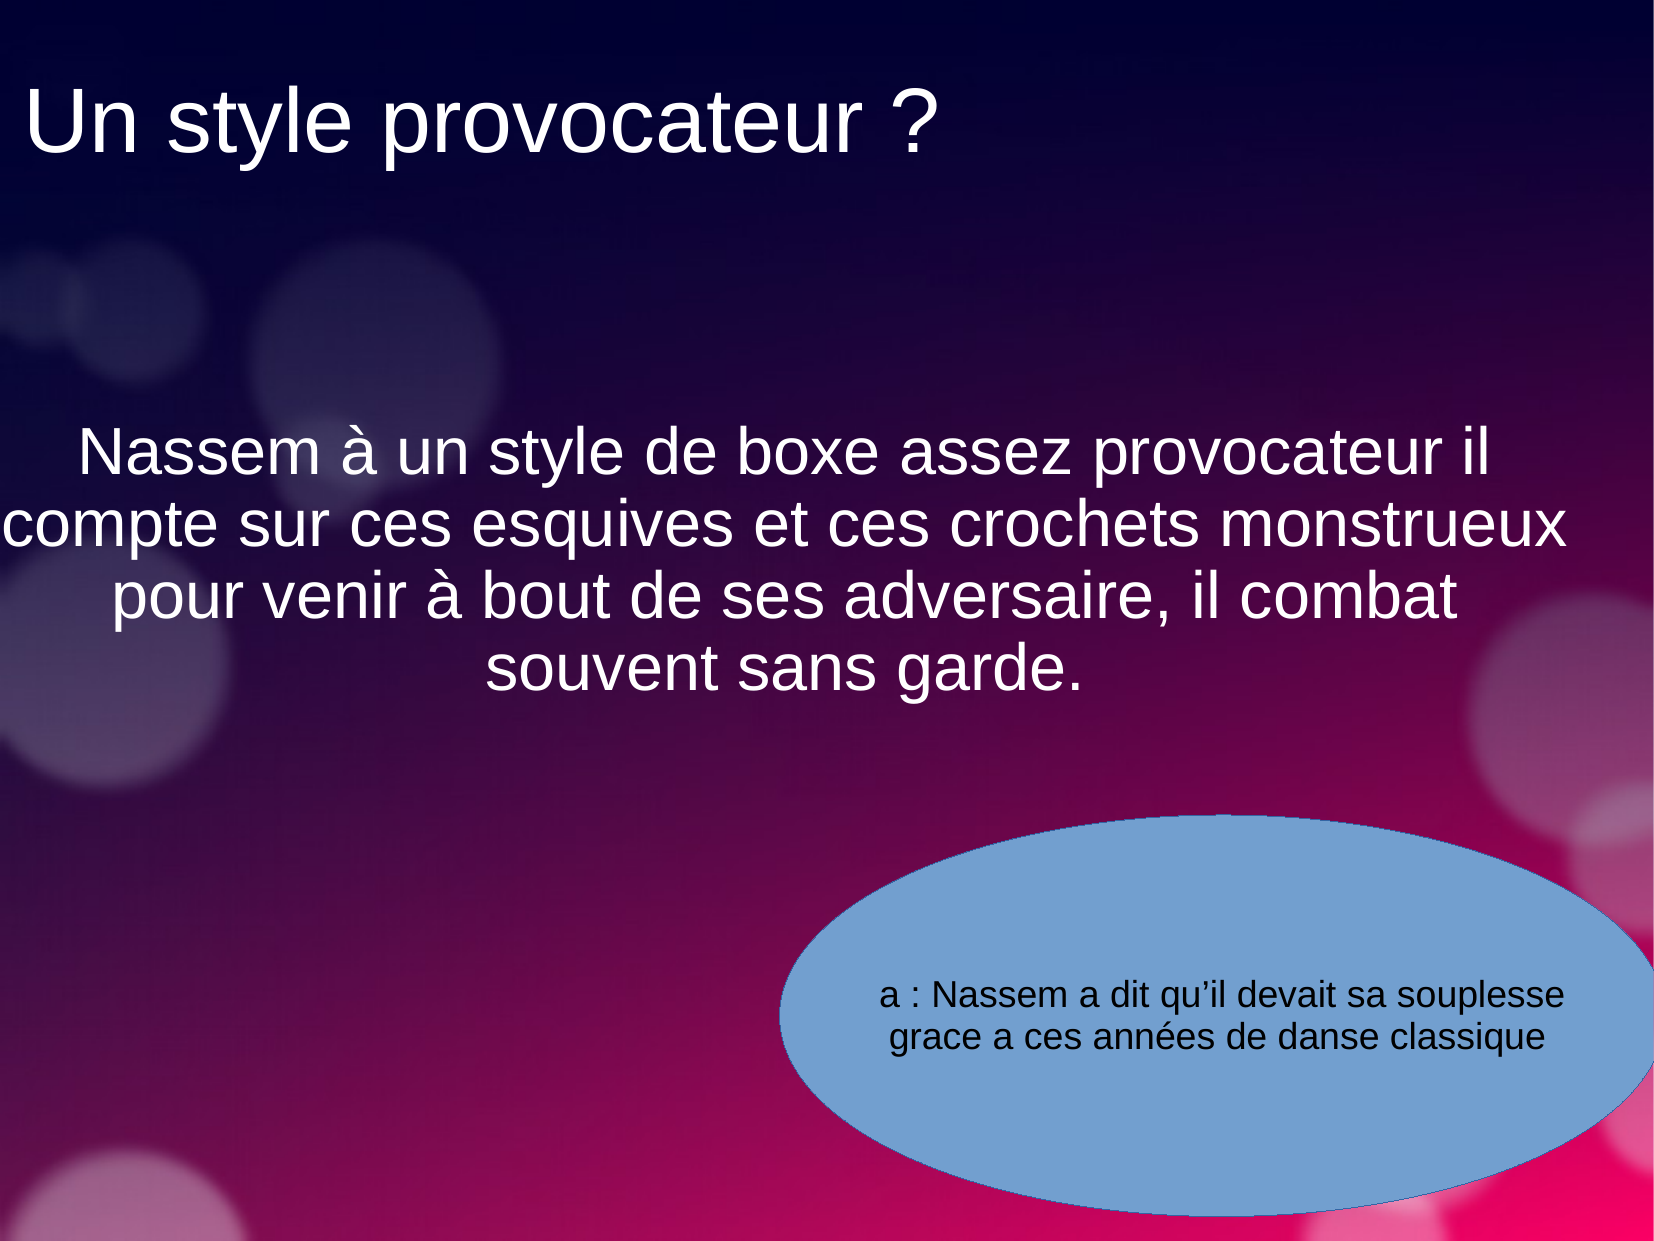

# Un style provocateur ?
Nassem à un style de boxe assez provocateur il compte sur ces esquives et ces crochets monstrueux pour venir à bout de ses adversaire, il combat souvent sans garde.
a : Nassem a dit qu’il devait sa souplesse
 grace a ces années de danse classique